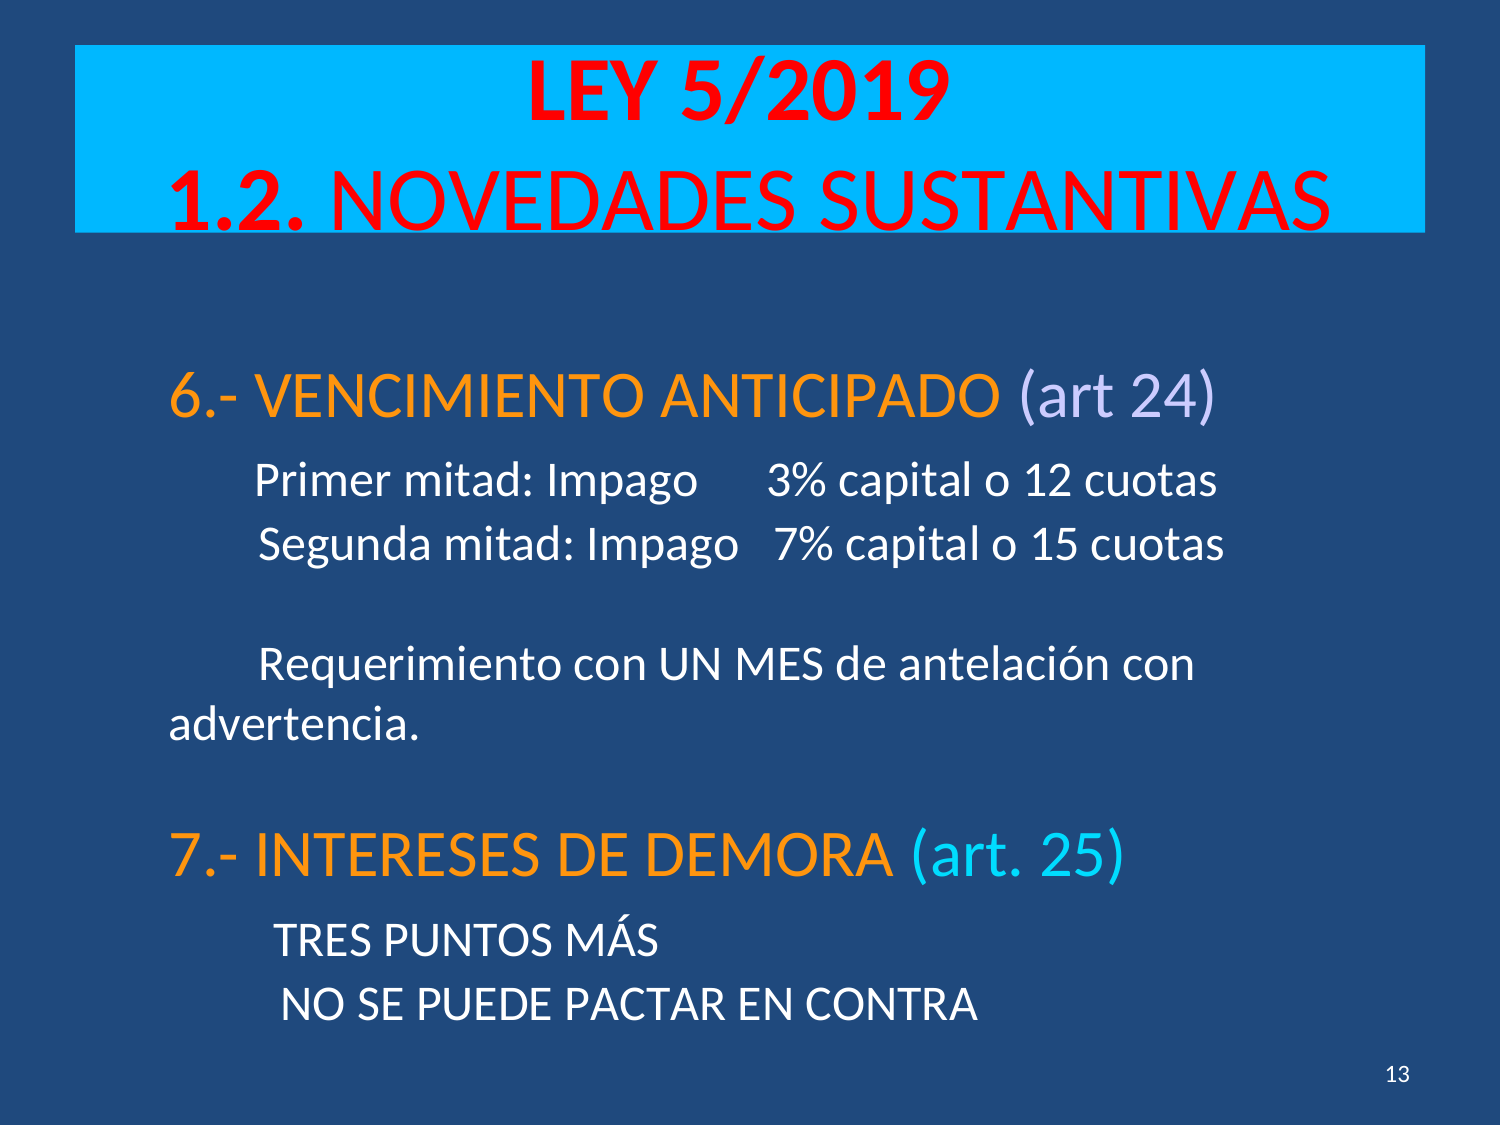

LEY 5/2019
1.2. NOVEDADES SUSTANTIVAS
6.- VENCIMIENTO ANTICIPADO (art 24)
 Primer mitad: Impago 3% capital o 12 cuotas
 Segunda mitad: Impago 7% capital o 15 cuotas
 Requerimiento con UN MES de antelación con advertencia.
7.- INTERESES DE DEMORA (art. 25)
 TRES PUNTOS MÁS
 NO SE PUEDE PACTAR EN CONTRA